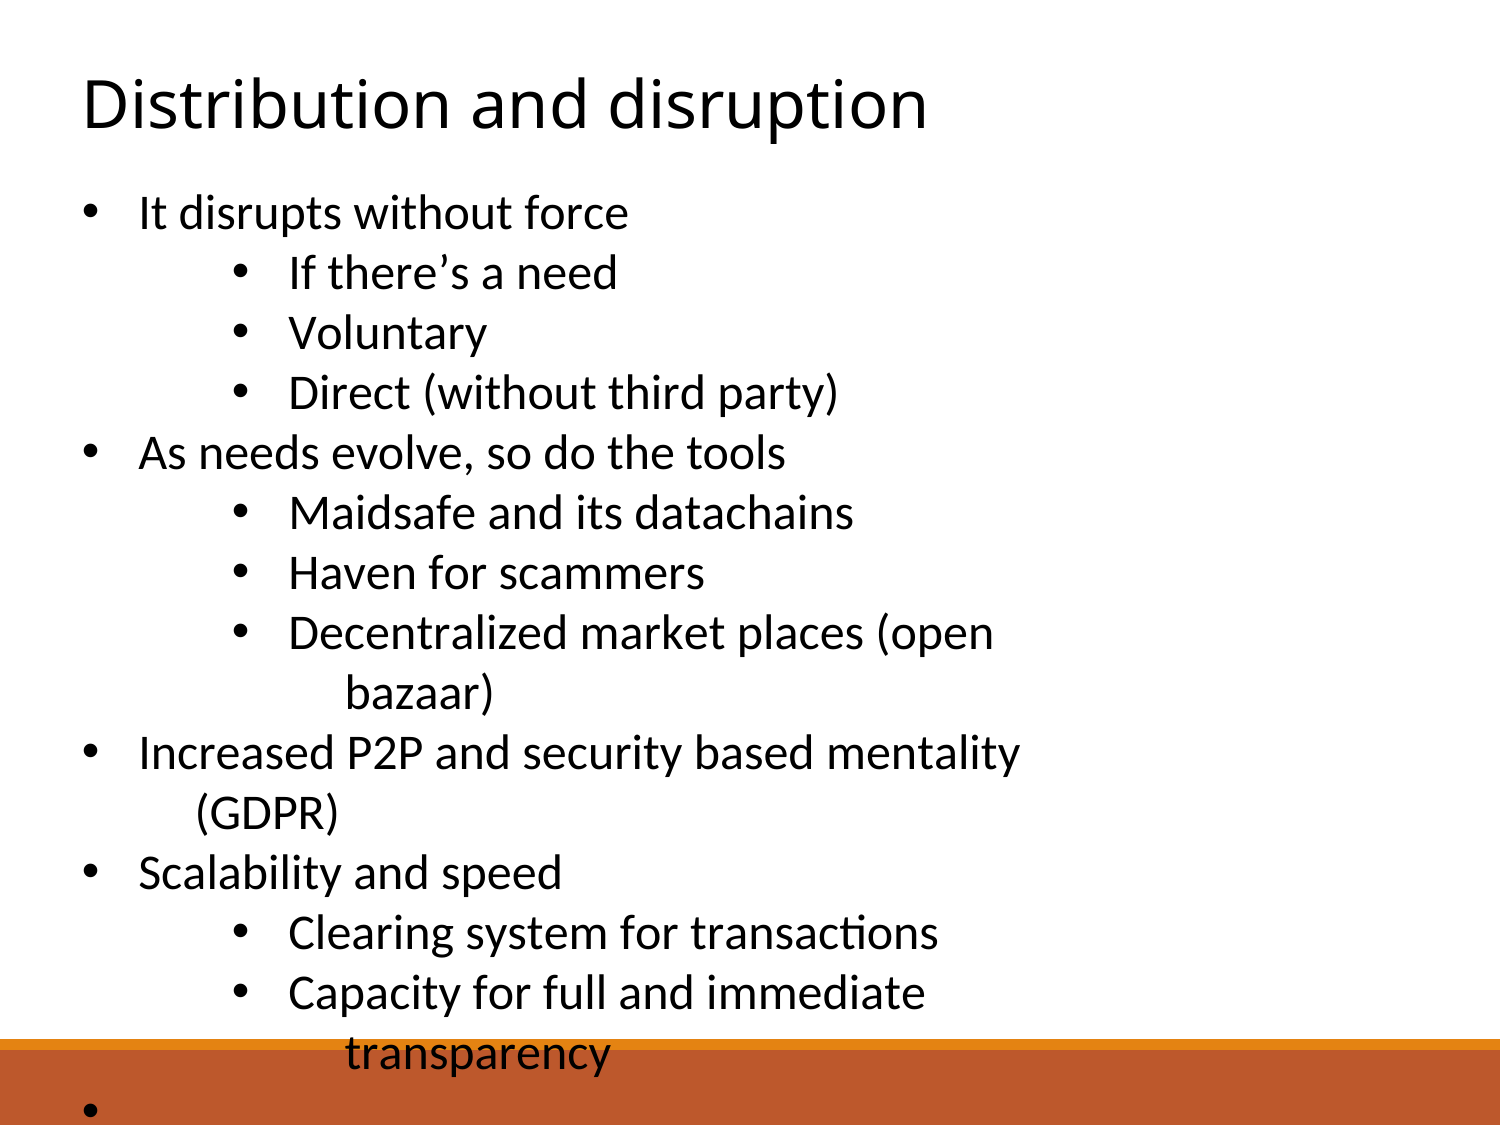

Distribution and disruption
It disrupts without force
If there’s a need
Voluntary
Direct (without third party)
As needs evolve, so do the tools
Maidsafe and its datachains
Haven for scammers
Decentralized market places (open bazaar)
Increased P2P and security based mentality (GDPR)
Scalability and speed
Clearing system for transactions
Capacity for full and immediate transparency